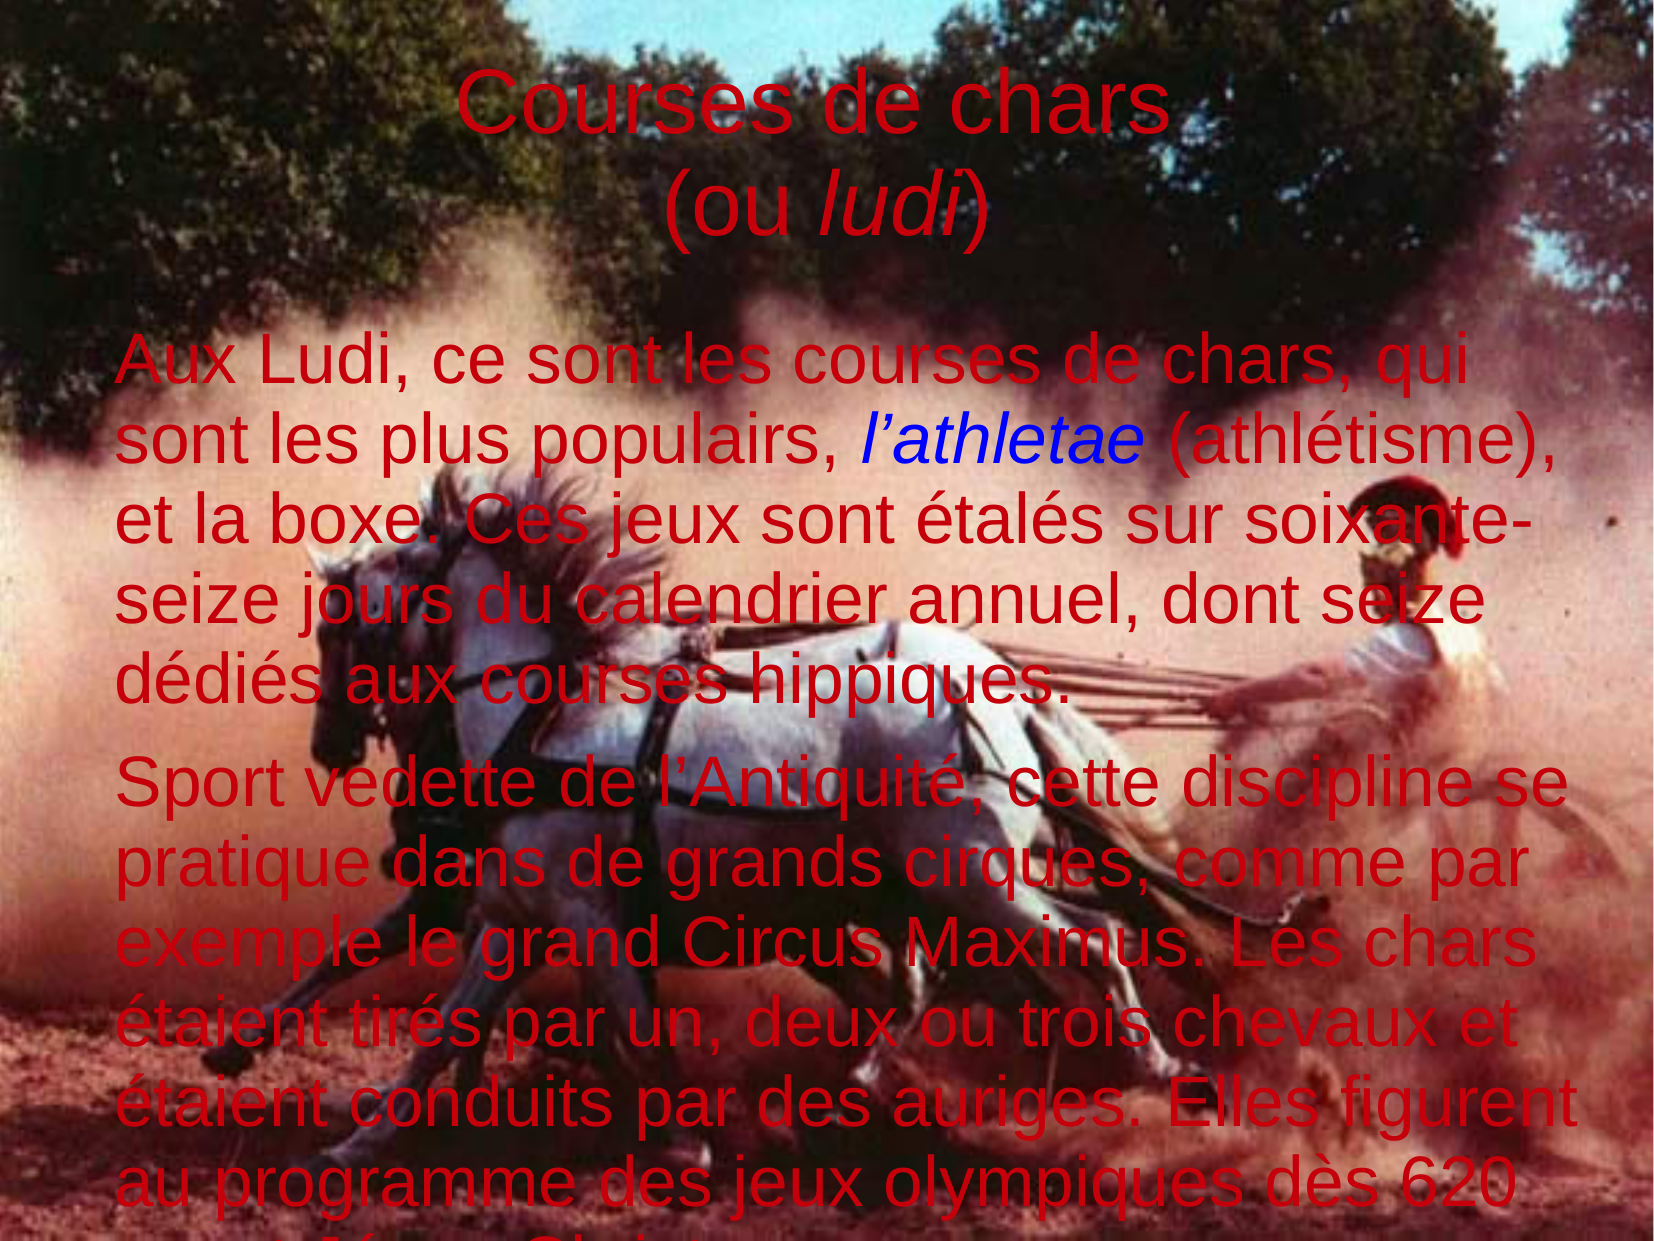

# Courses de chars (ou ludi)
Aux Ludi, ce sont les courses de chars, qui sont les plus populairs, l’athletae (athlétisme), et la boxe. Ces jeux sont étalés sur soixante-seize jours du calendrier annuel, dont seize dédiés aux courses hippiques.
Sport vedette de l’Antiquité, cette discipline se pratique dans de grands cirques, comme par exemple le grand Circus Maximus. Les chars étaient tirés par un, deux ou trois chevaux et étaient conduits par des auriges. Elles figurent au programme des jeux olympiques dès 620 avant Jésus-Christ.
Les spectateurs parient sur une équipe (rouge, bleu, blanche ou verte) dont on distingue les membres par la couleur de leur casque. Une personne célèbre, dont l’empereur, donne le départ en laissant tomber un mouchoir blanc.